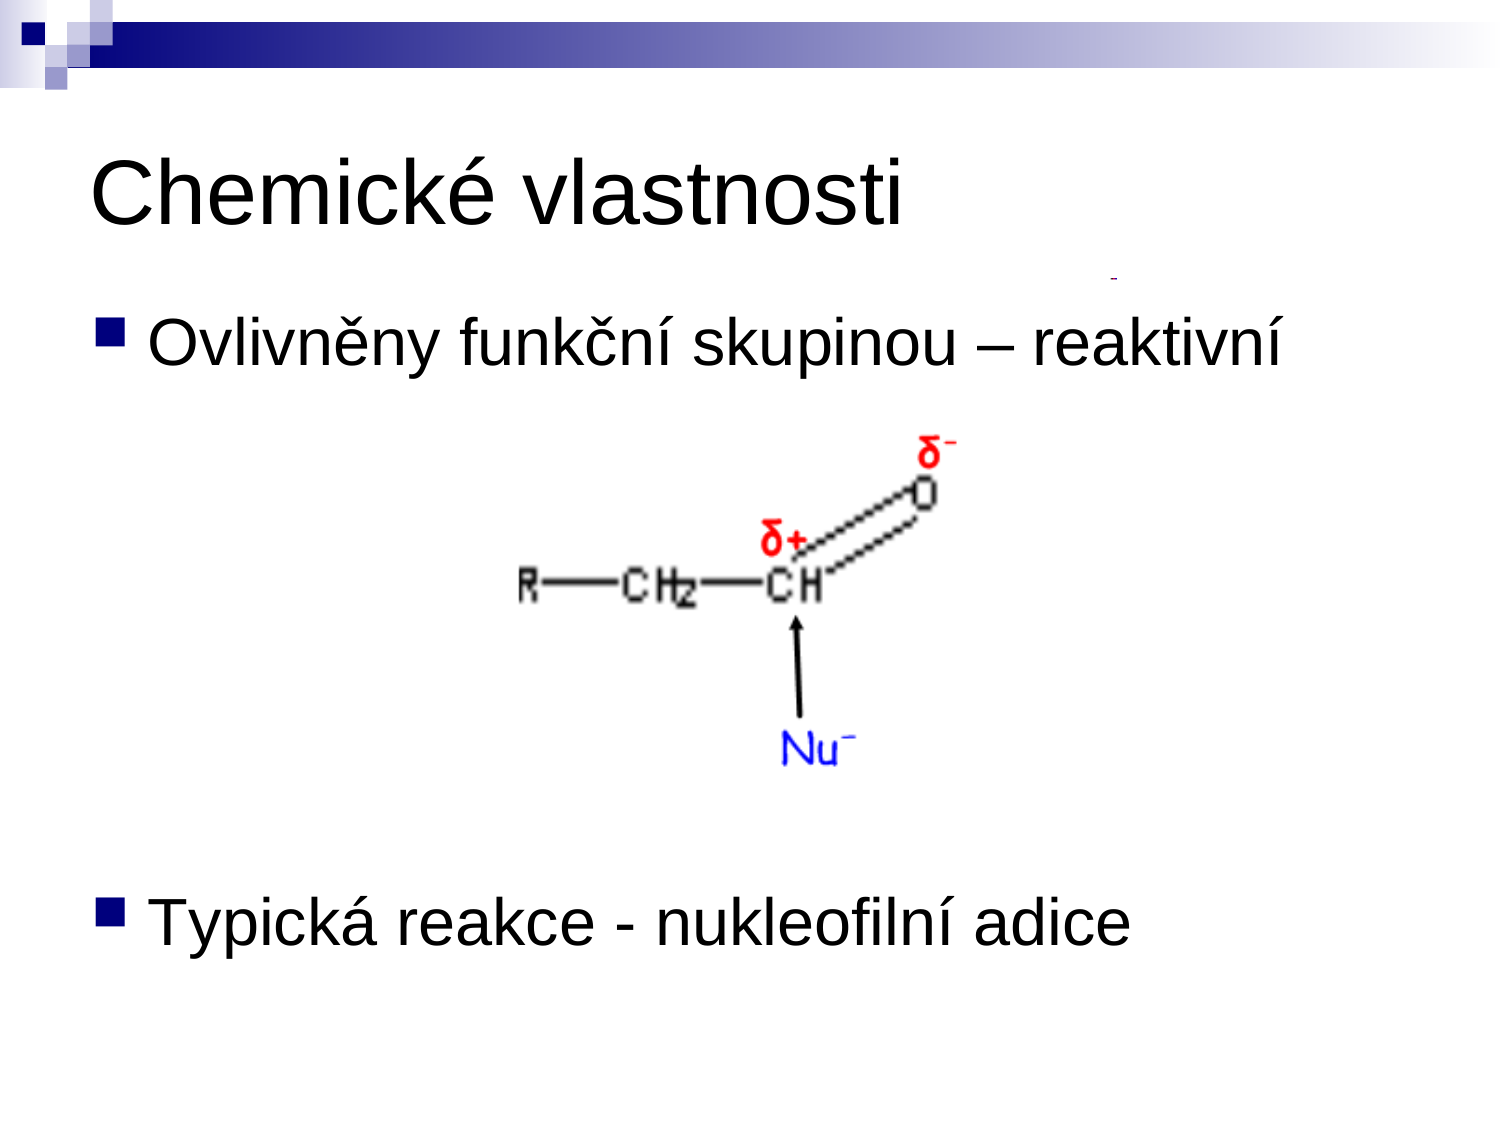

# Chemické vlastnosti
Ovlivněny funkční skupinou – reaktivní
Typická reakce - nukleofilní adice